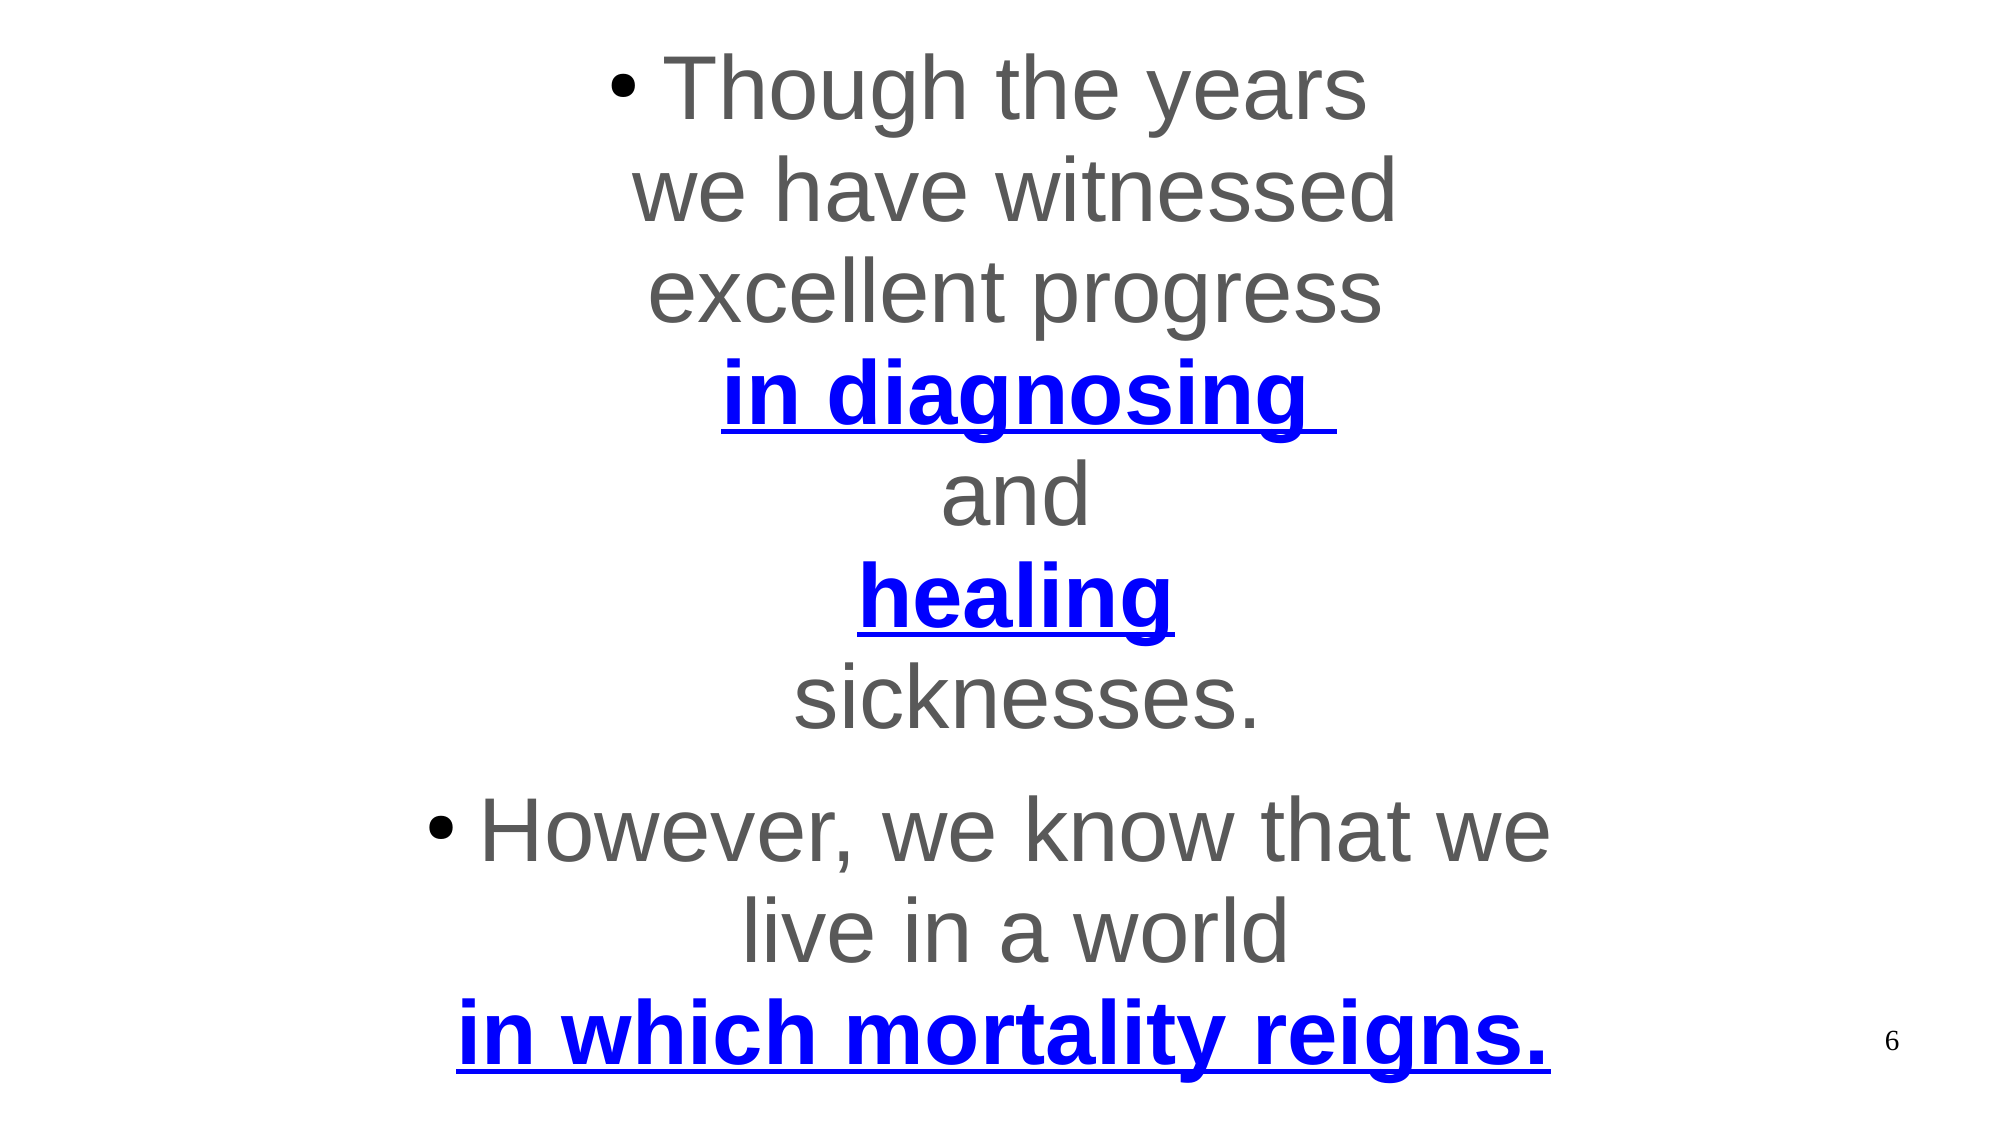

# Though the years we have witnessed excellent progress in diagnosing and healing sicknesses.
However, we know that we
live in a world
in which mortality reigns.
6